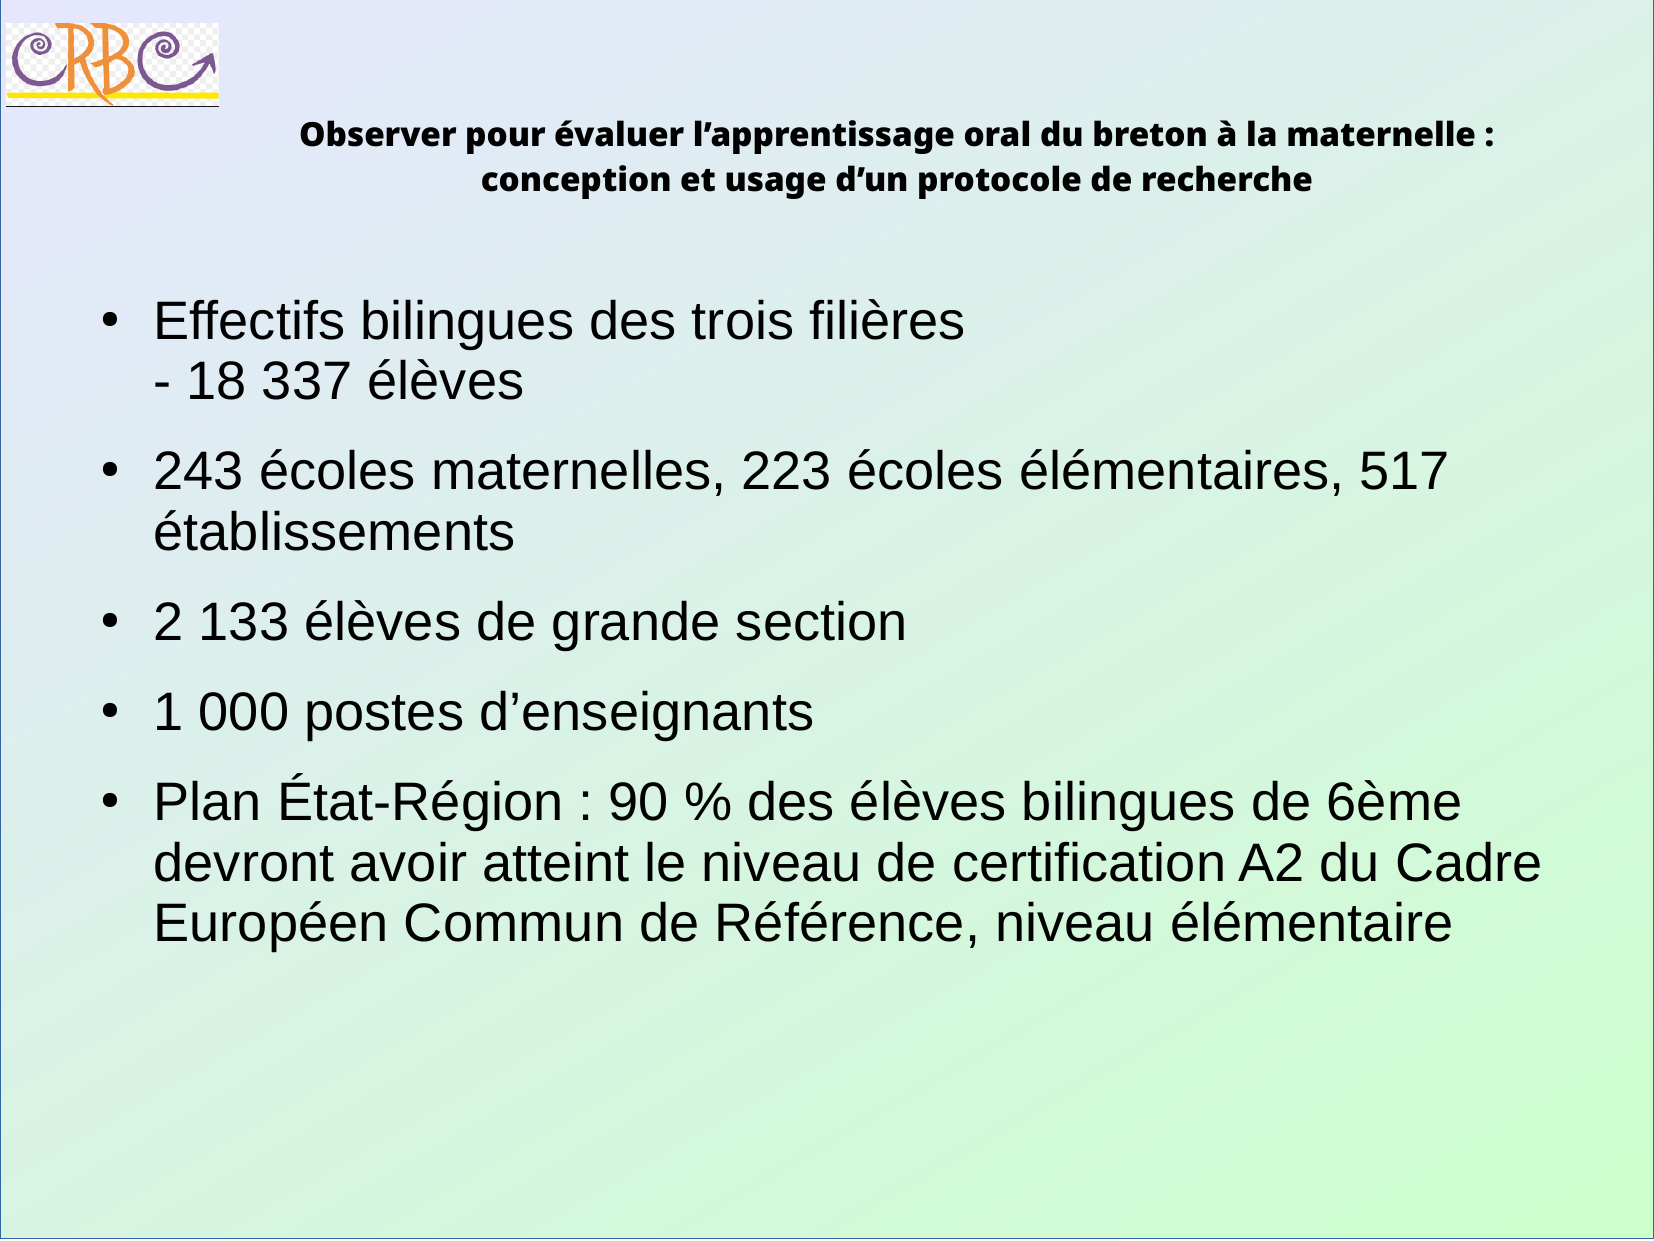

# Observer pour évaluer l’apprentissage oral du breton à la maternelle : conception et usage d’un protocole de recherche
Effectifs bilingues des trois filières - 18 337 élèves
243 écoles maternelles, 223 écoles élémentaires, 517 établissements
2 133 élèves de grande section
1 000 postes d’enseignants
Plan État-Région : 90 % des élèves bilingues de 6ème devront avoir atteint le niveau de certification A2 du Cadre Européen Commun de Référence, niveau élémentaire